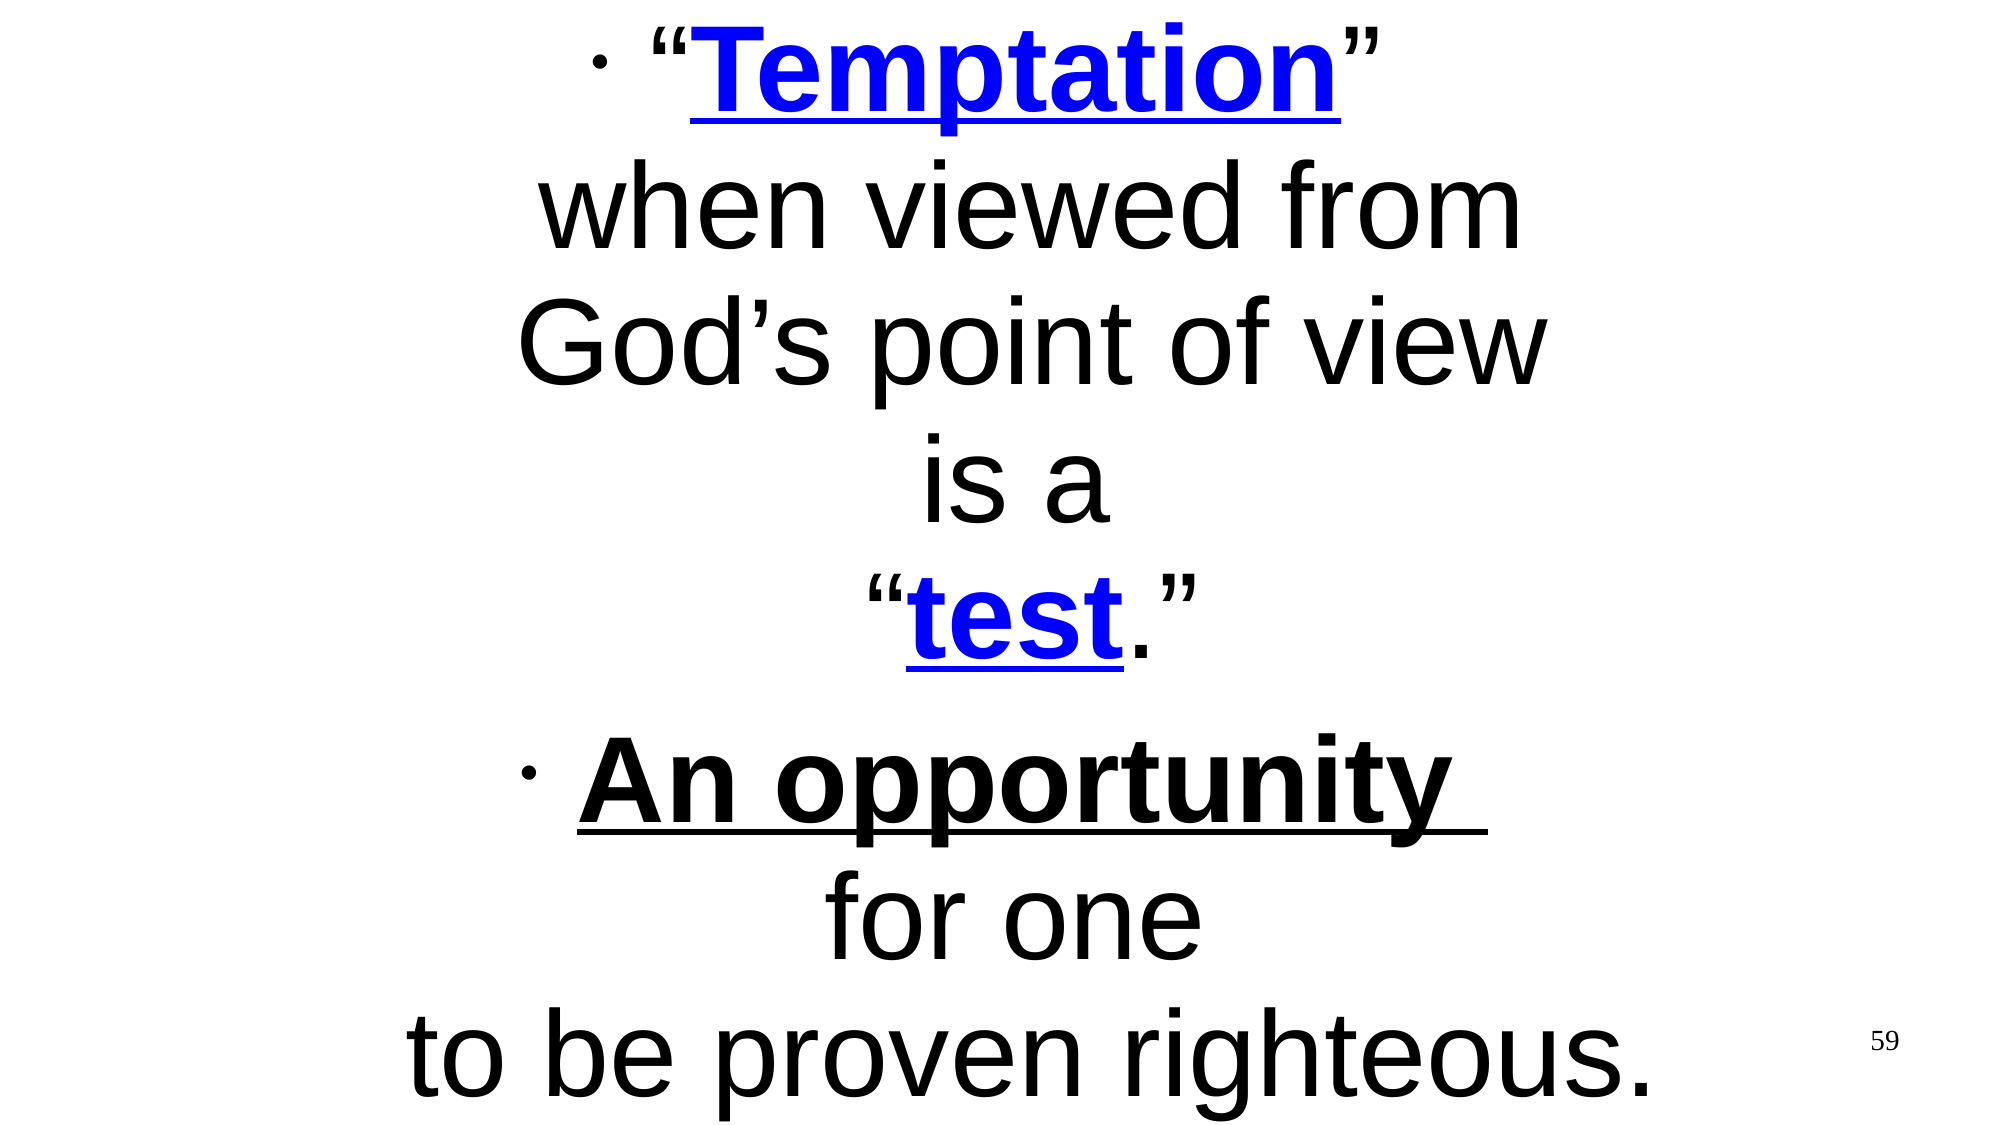

# “Temptation” when viewed from God’s point of view is a “test.”
An opportunity
for one
to be proven righteous.
59